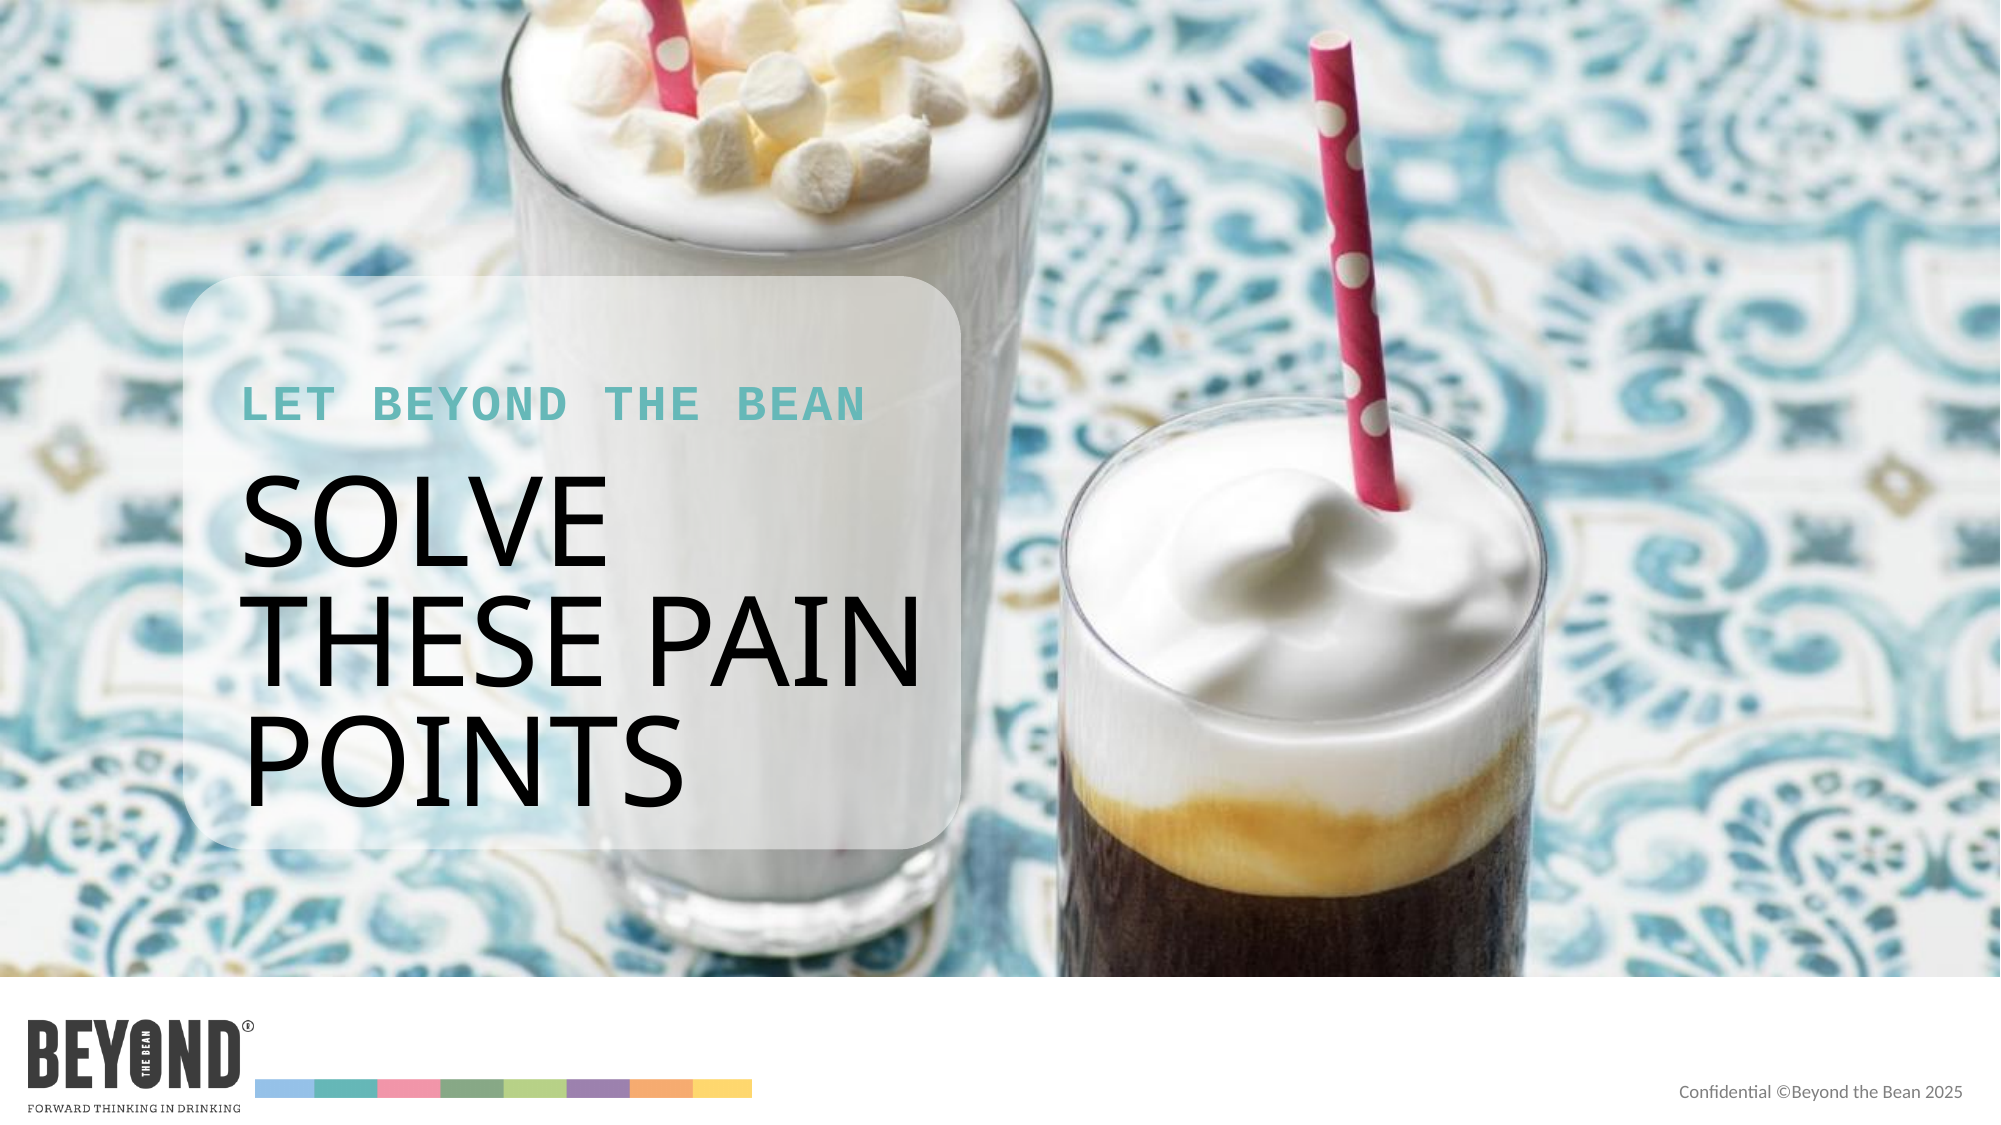

Let Beyond the bean
Solve These Pain Points
Confidential ©Beyond the Bean 2025